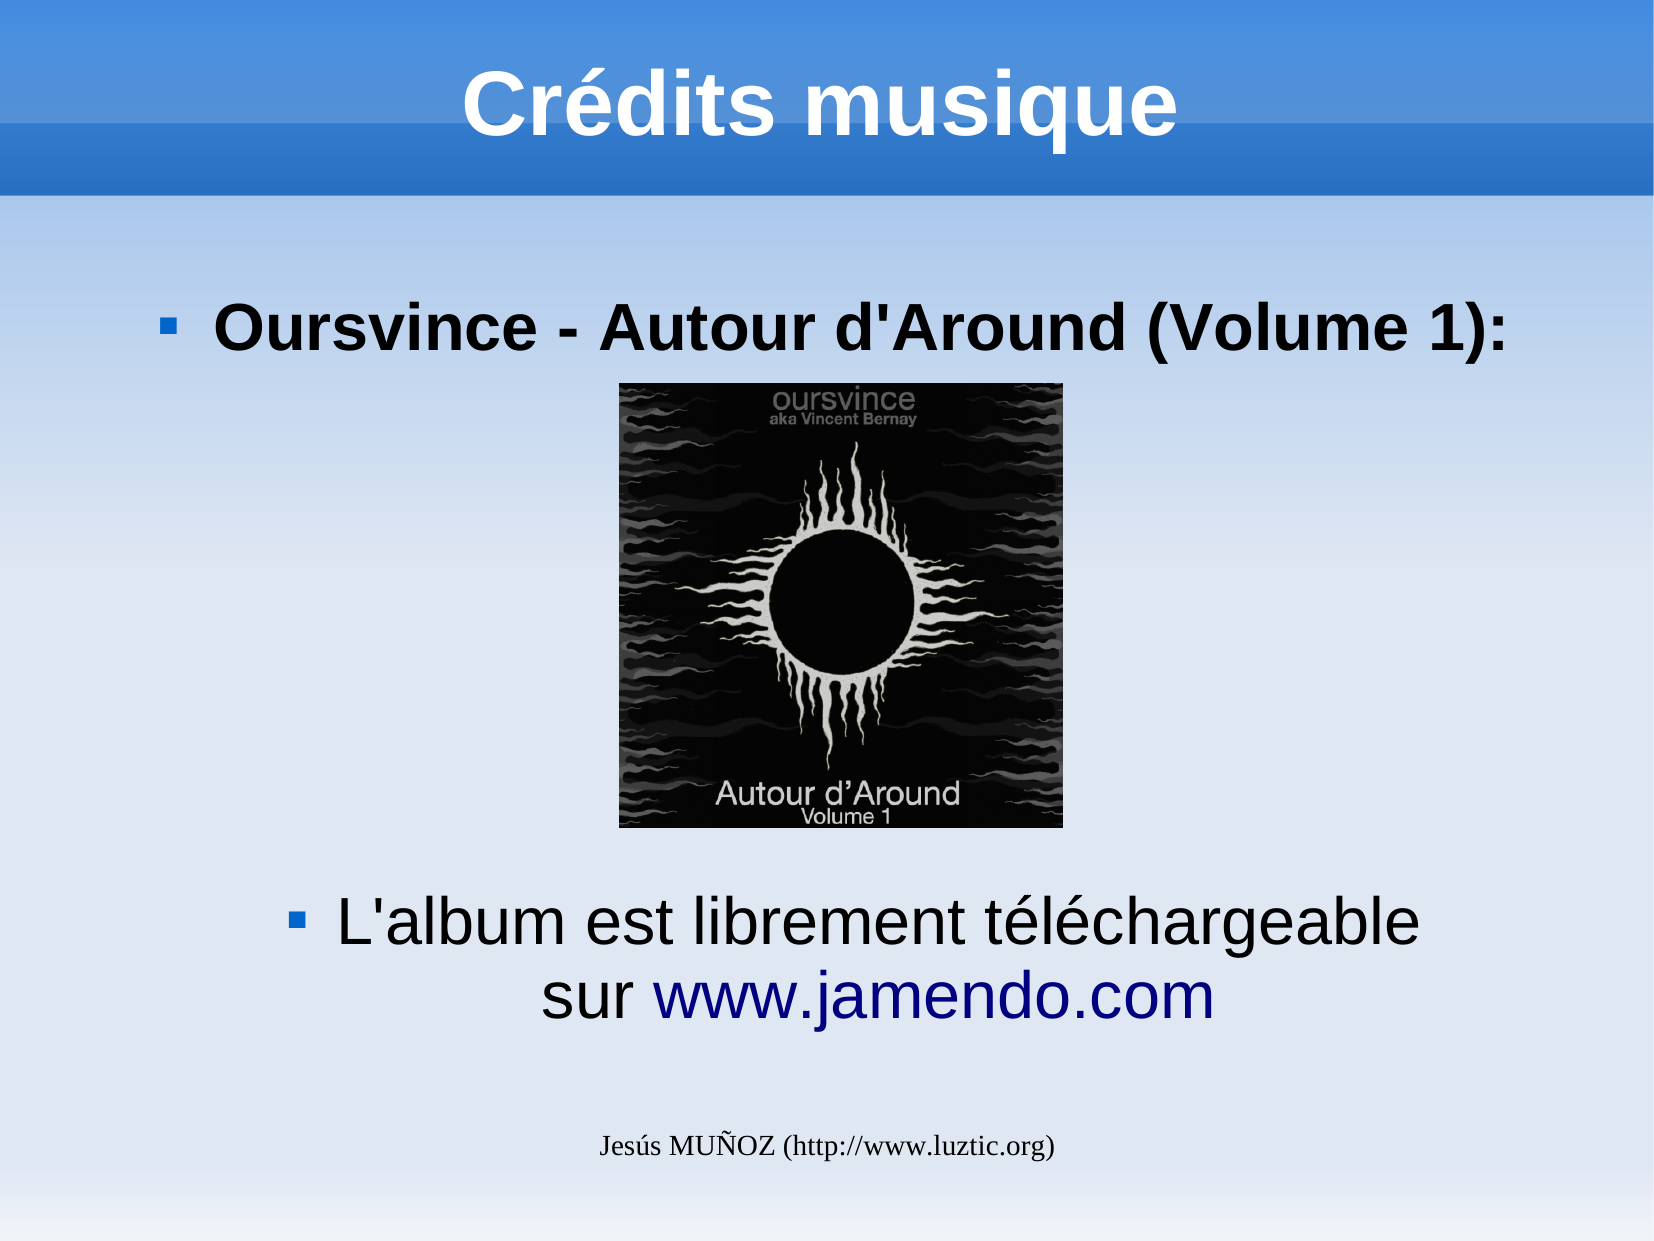

# Crédits musique
Oursvince - Autour d'Around (Volume 1):
L'album est librement téléchargeable sur www.jamendo.com
Jesús MUÑOZ (http://www.luztic.org)